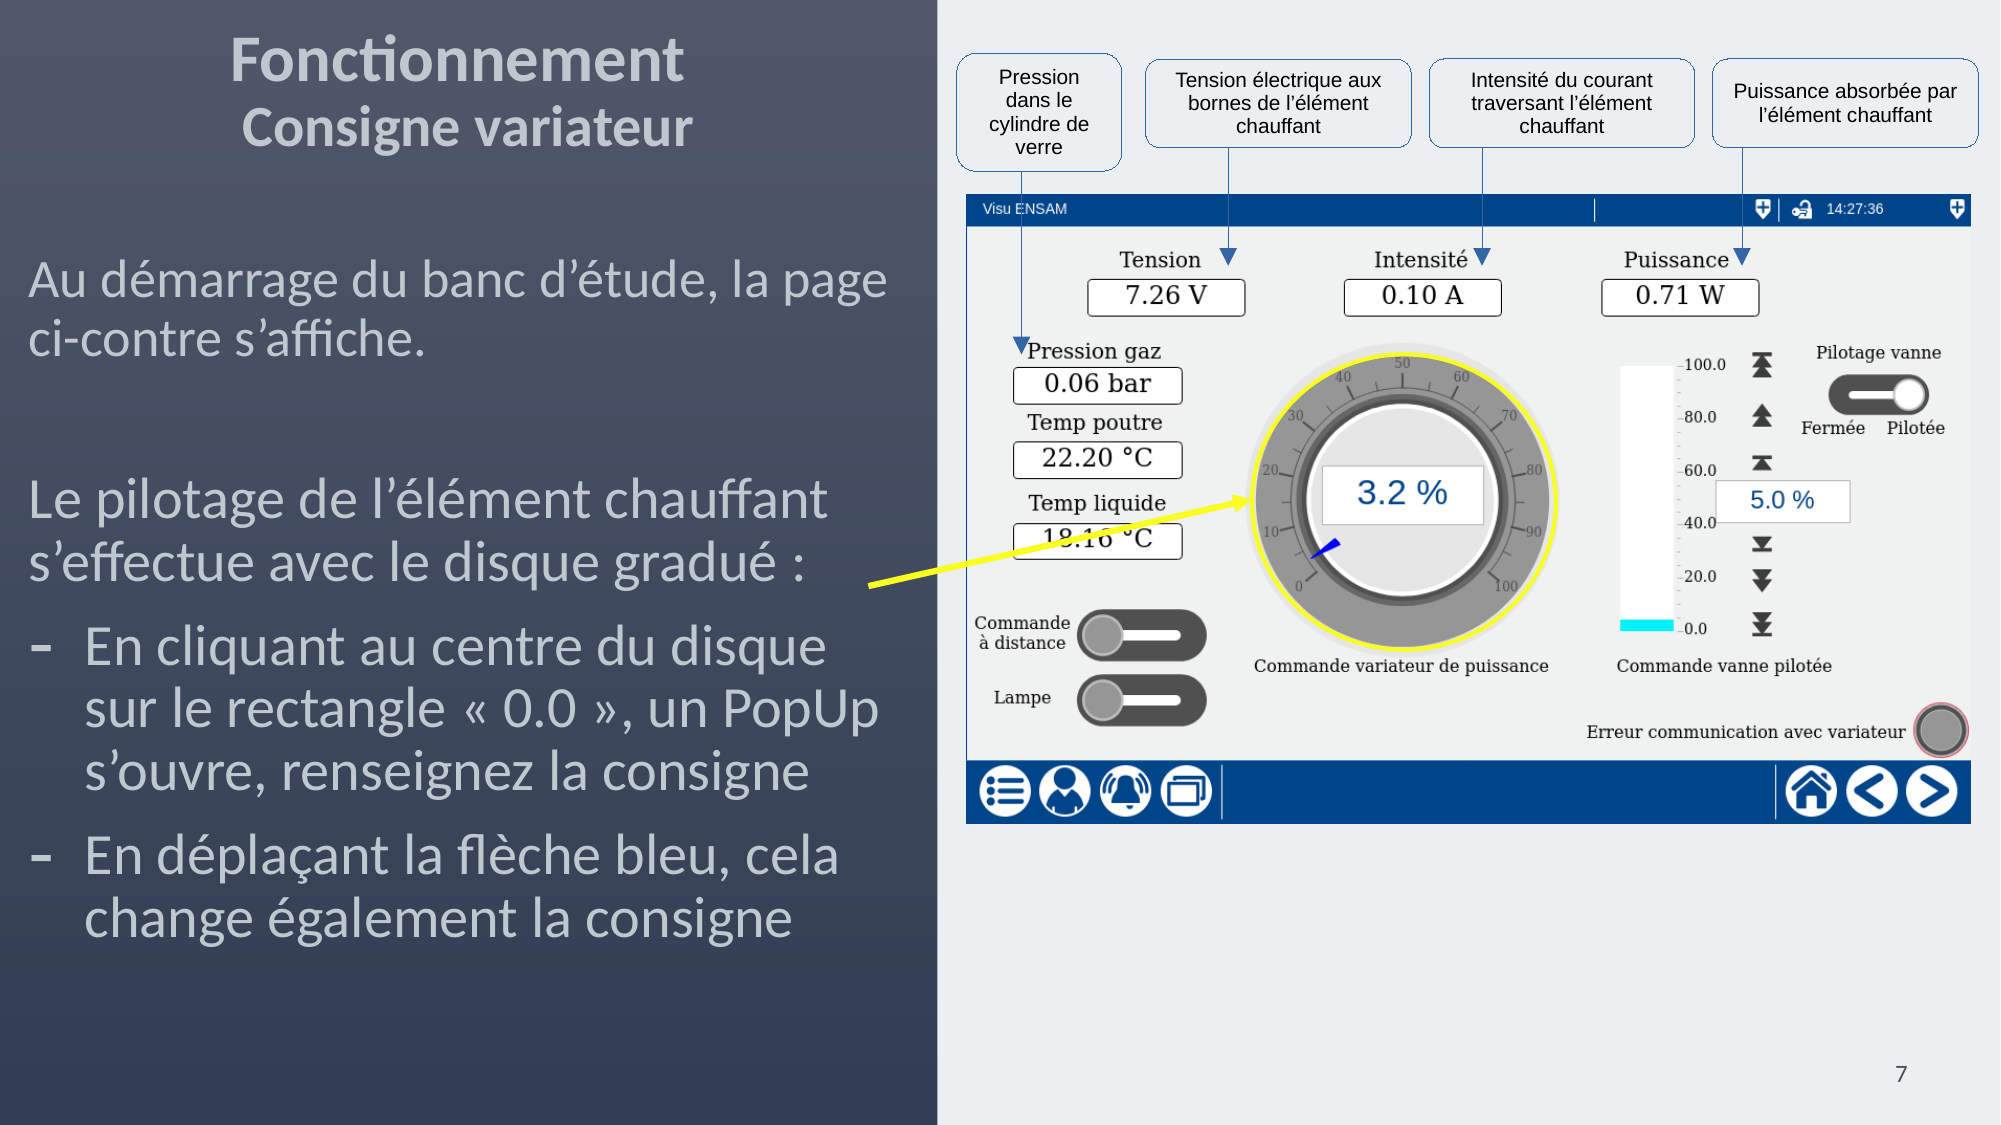

Fonctionnement
Pression dans le cylindre de verre
Tension électrique aux bornes de l’élément chauffant
Intensité du courant traversant l’élément chauffant
Puissance absorbée par l’élément chauffant
Consigne variateur
# Au démarrage du banc d’étude, la page ci-contre s’affiche.
Le pilotage de l’élément chauffant s’effectue avec le disque gradué :
En cliquant au centre du disque sur le rectangle « 0.0 », un PopUp s’ouvre, renseignez la consigne
En déplaçant la flèche bleu, cela change également la consigne
7